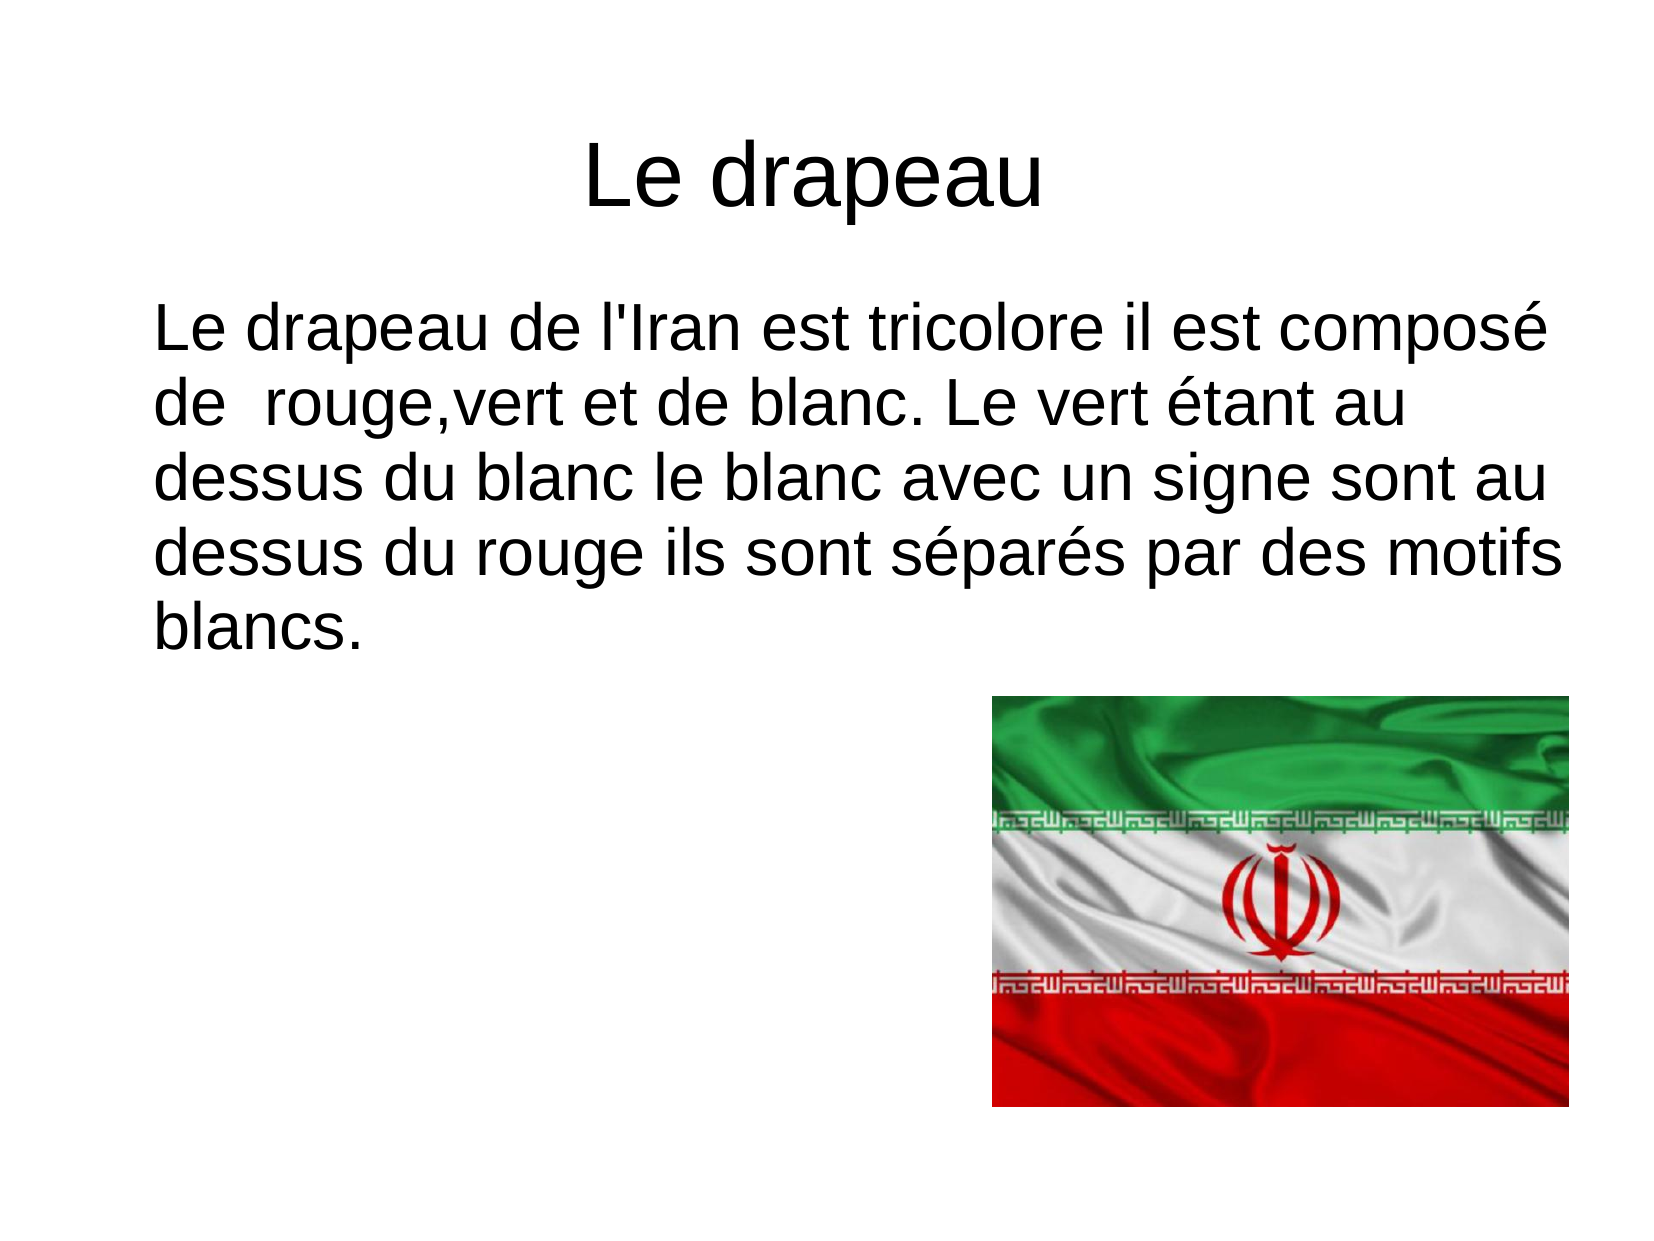

# Le drapeau
Le drapeau de l'Iran est tricolore il est composé de  rouge,vert et de blanc. Le vert étant au dessus du blanc le blanc avec un signe sont au dessus du rouge ils sont séparés par des motifs blancs.